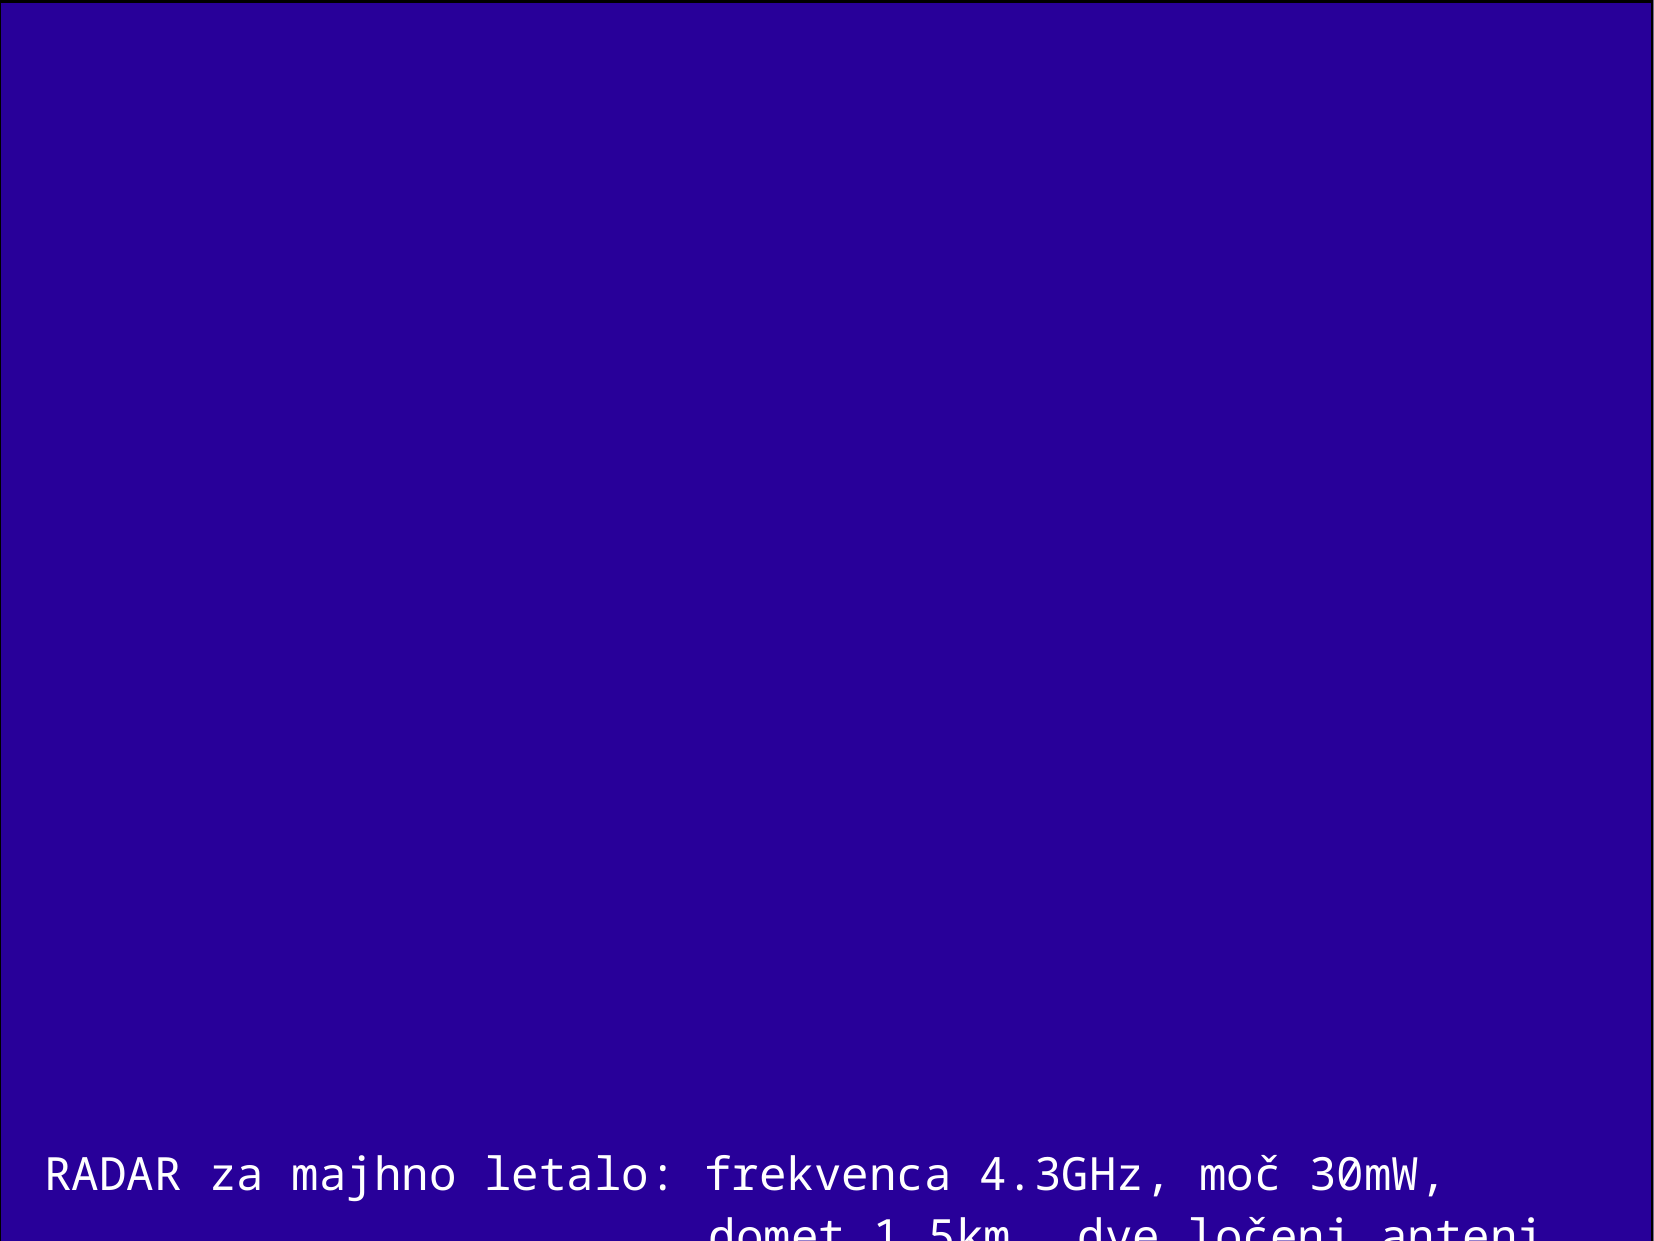

RADAR za majhno letalo: frekvenca 4.3GHz, moč 30mW, 												domet 1.5km,	dve ločeni anteni